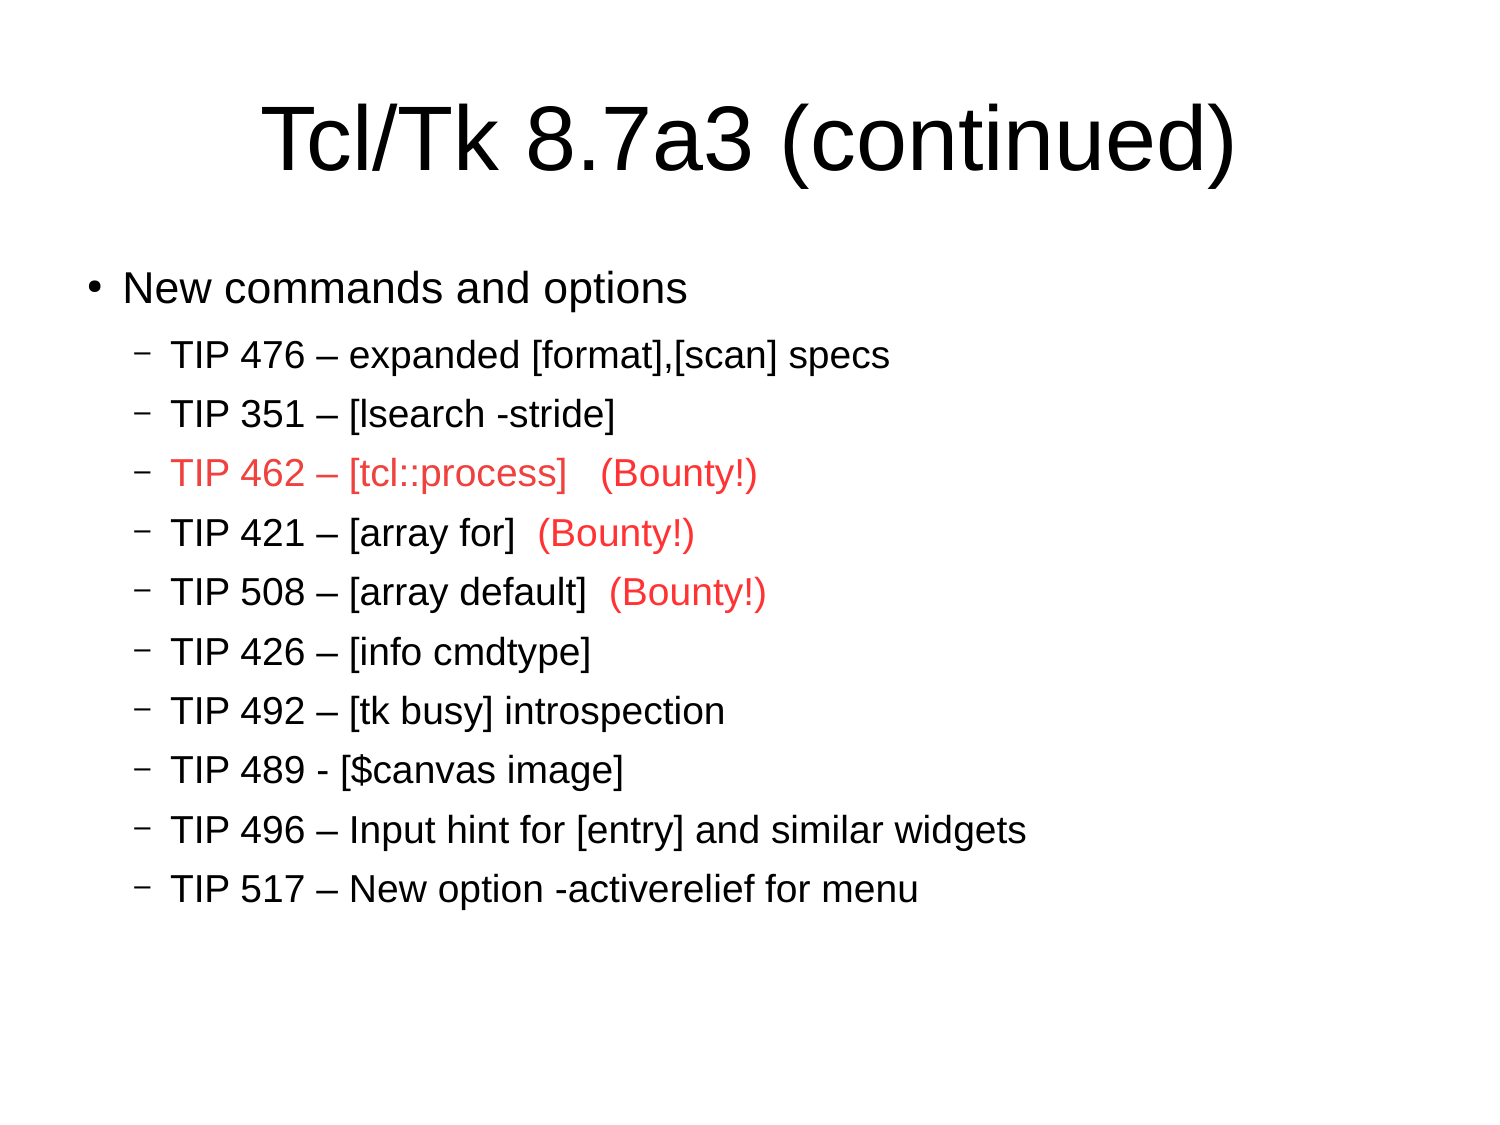

# Tcl/Tk 8.7a3 (continued)
New commands and options
TIP 476 – expanded [format],[scan] specs
TIP 351 – [lsearch -stride]
TIP 462 – [tcl::process] (Bounty!)
TIP 421 – [array for] (Bounty!)
TIP 508 – [array default] (Bounty!)
TIP 426 – [info cmdtype]
TIP 492 – [tk busy] introspection
TIP 489 - [$canvas image]
TIP 496 – Input hint for [entry] and similar widgets
TIP 517 – New option -activerelief for menu